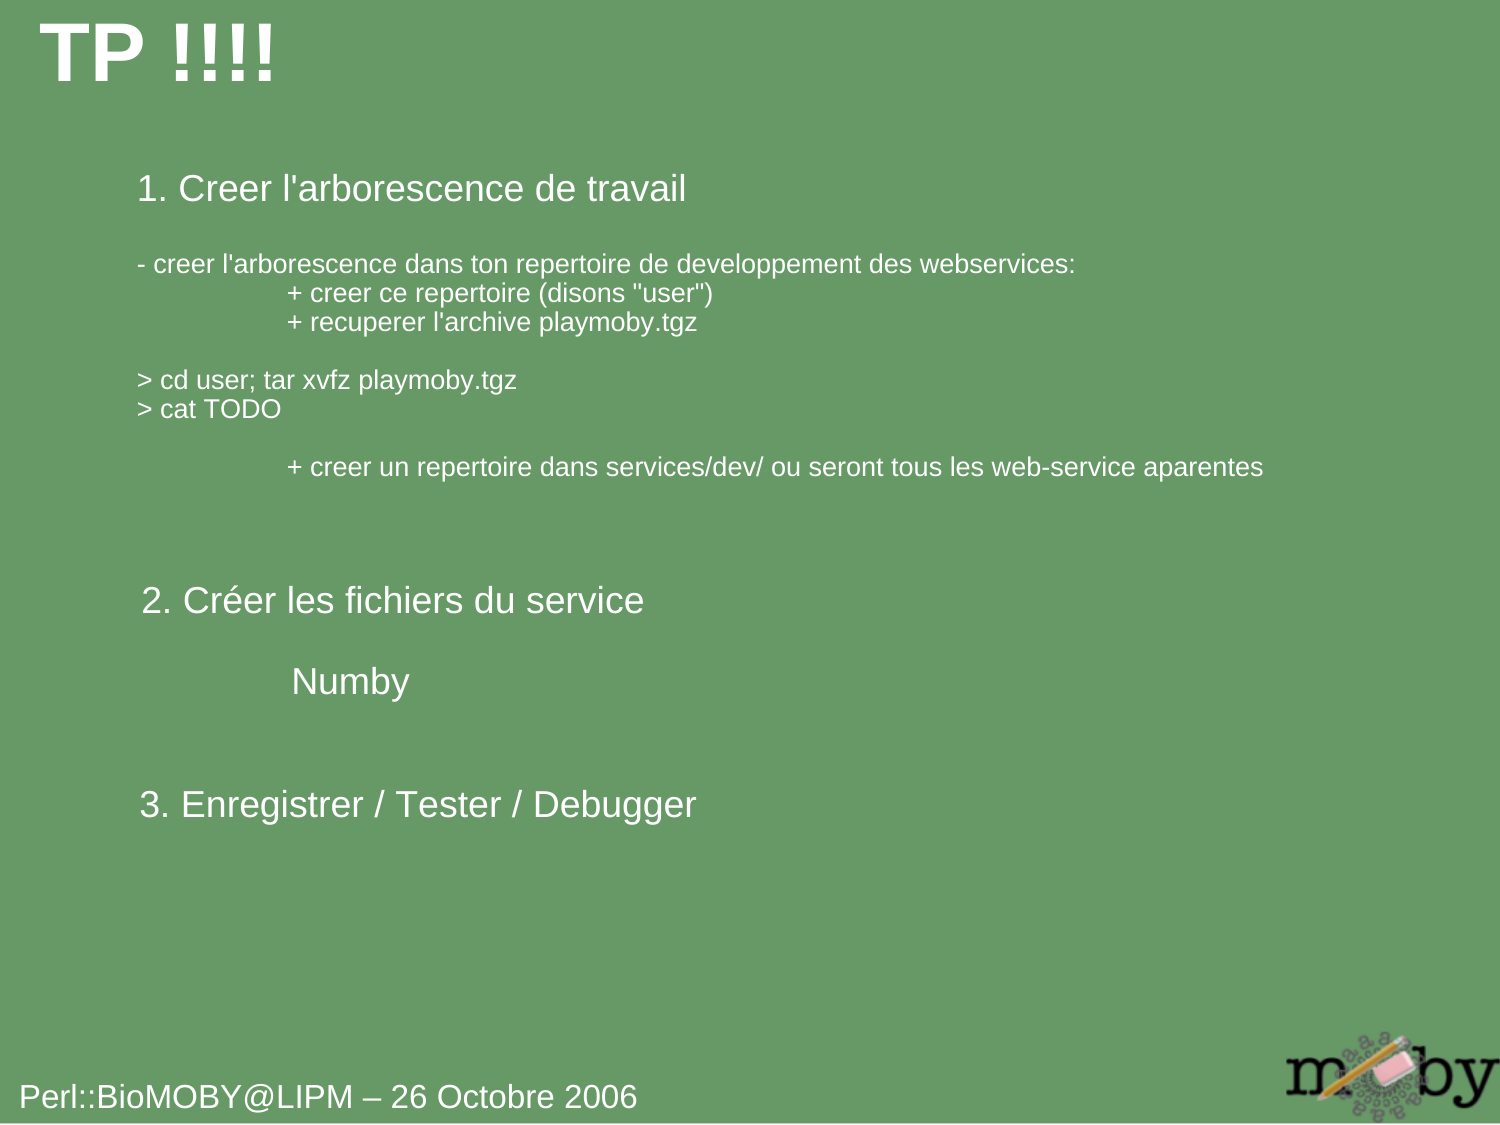

TP !!!!
1. Creer l'arborescence de travail
- creer l'arborescence dans ton repertoire de developpement des webservices:
	+ creer ce repertoire (disons "user")
	+ recuperer l'archive playmoby.tgz
> cd user; tar xvfz playmoby.tgz
> cat TODO
	+ creer un repertoire dans services/dev/ ou seront tous les web-service aparentes
2. Créer les fichiers du service
	Numby
3. Enregistrer / Tester / Debugger